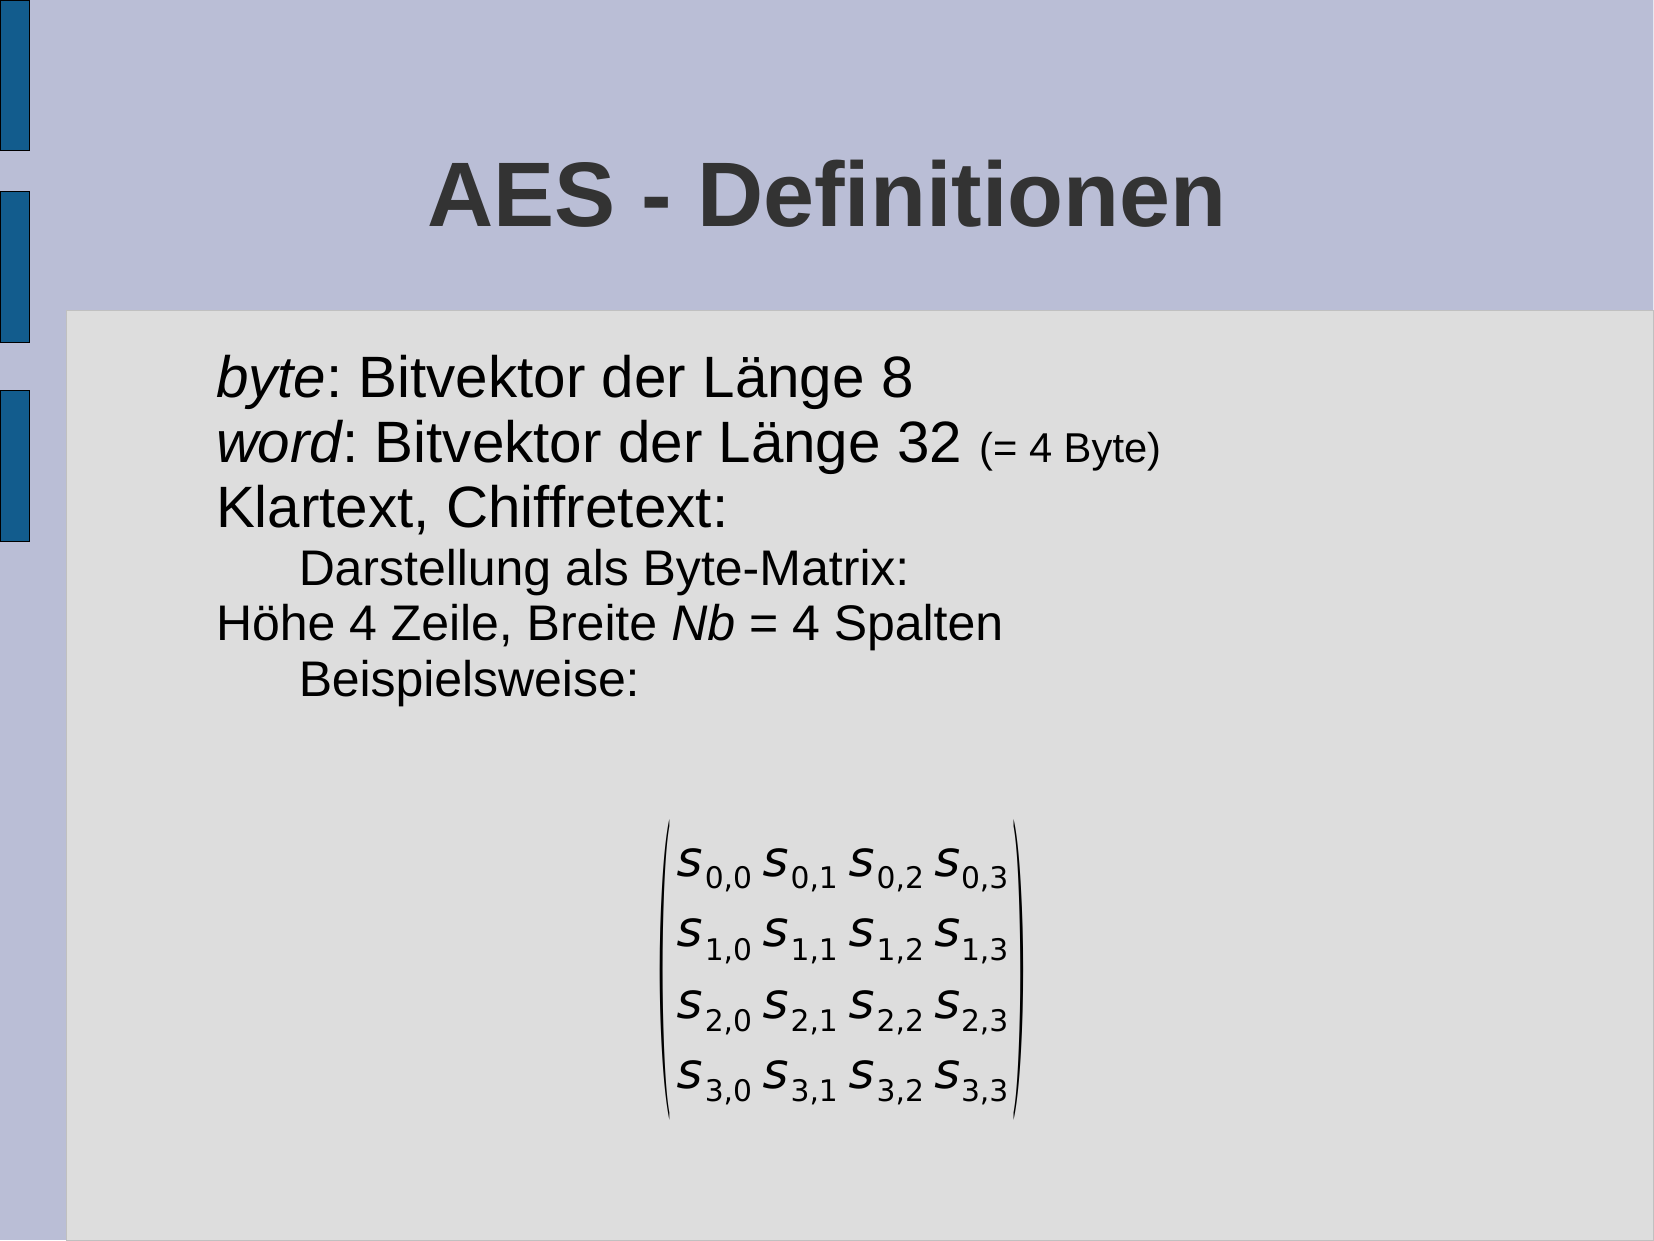

# AES - Definitionen
byte: Bitvektor der Länge 8
word: Bitvektor der Länge 32 (= 4 Byte)
Klartext, Chiffretext:
Darstellung als Byte-Matrix:
Höhe 4 Zeile, Breite Nb = 4 Spalten
Beispielsweise: